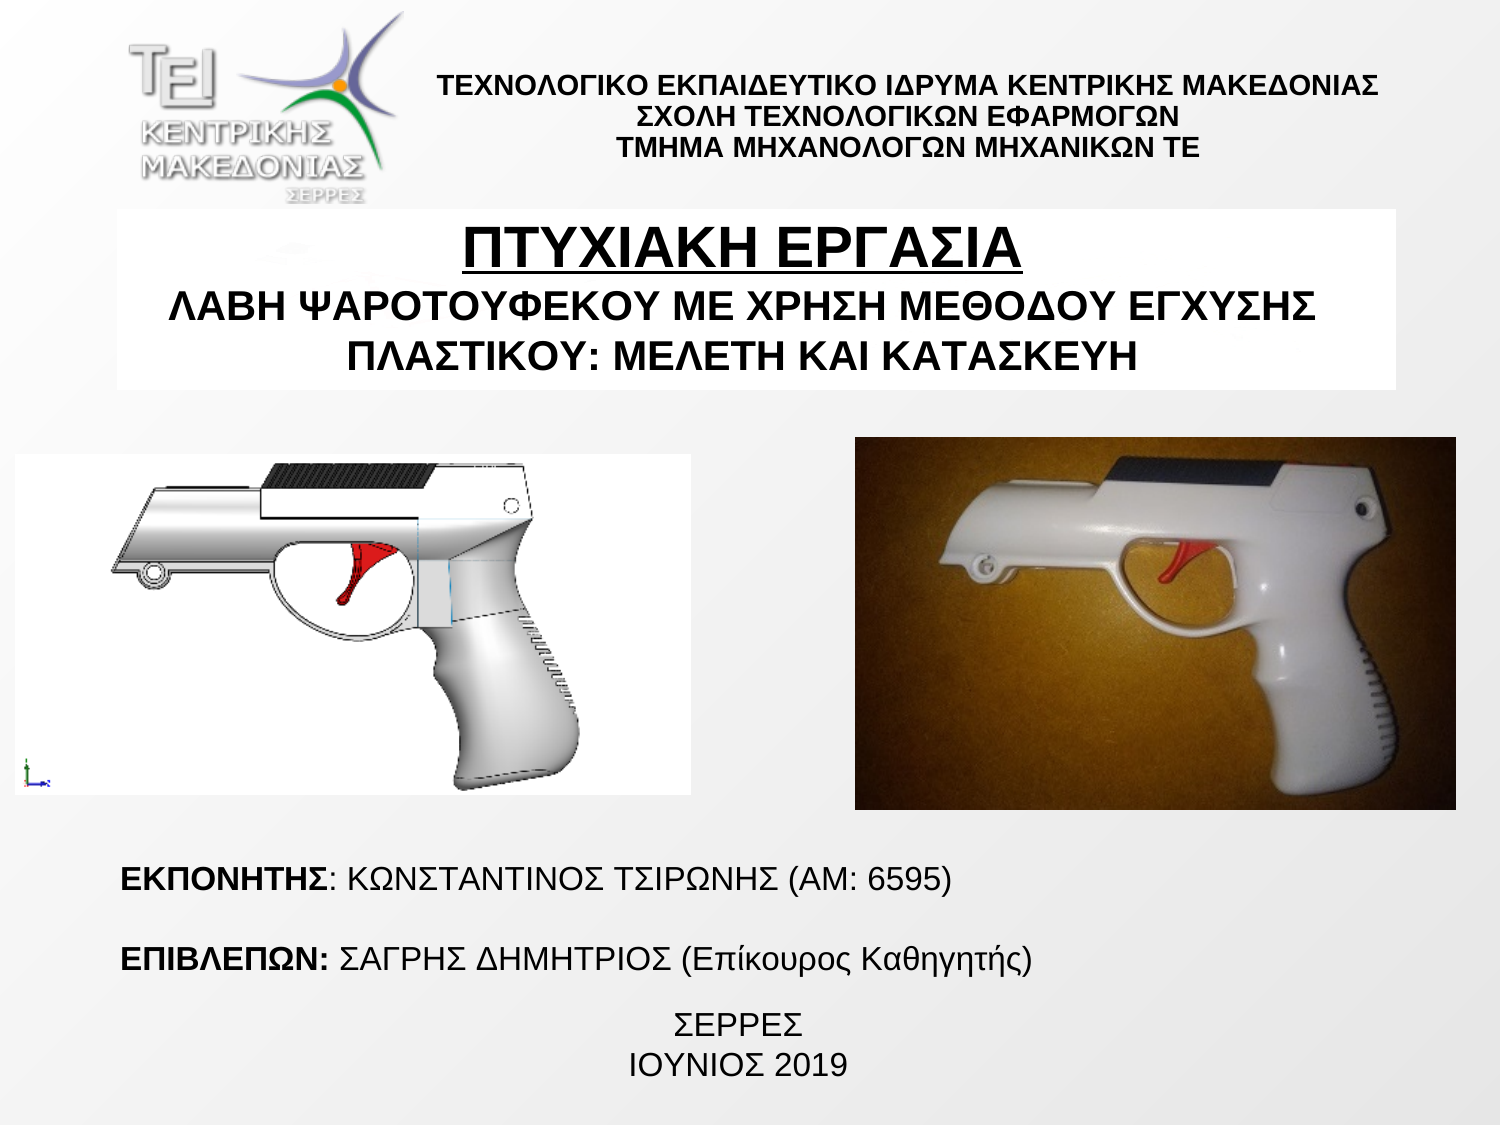

ΤΕΧΝΟΛΟΓΙΚΟ ΕΚΠΑΙΔΕΥΤΙΚΟ ΙΔΡΥΜΑ ΚΕΝΤΡΙΚΗΣ ΜΑΚΕΔΟΝΙΑΣ
ΣΧΟΛΗ ΤΕΧΝΟΛΟΓΙΚΩΝ ΕΦΑΡΜΟΓΩΝ
ΤΜΗΜΑ ΜΗΧΑΝΟΛΟΓΩΝ ΜΗΧΑΝΙΚΩΝ ΤΕ
# ΠΤΥΧΙΑΚΗ ΕΡΓΑΣΙΑ ΛΑΒΗ ΨΑΡΟΤΟΥΦΕΚΟΥ ΜΕ ΧΡΗΣΗ ΜΕΘΟΔΟΥ ΕΓΧΥΣΗΣ ΠΛΑΣΤΙΚΟΥ: ΜΕΛΕΤΗ ΚΑΙ ΚΑΤΑΣΚΕΥΗ
ΕΚΠΟΝΗΤΗΣ: ΚΩΝΣΤΑΝΤΙΝΟΣ ΤΣΙΡΩΝΗΣ (ΑΜ: 6595)
ΕΠΙΒΛΕΠΩΝ: ΣΑΓΡΗΣ ΔΗΜΗΤΡΙΟΣ (Επίκουρος Καθηγητής)
ΣΕΡΡΕΣ
ΙΟΥΝΙΟΣ 2019